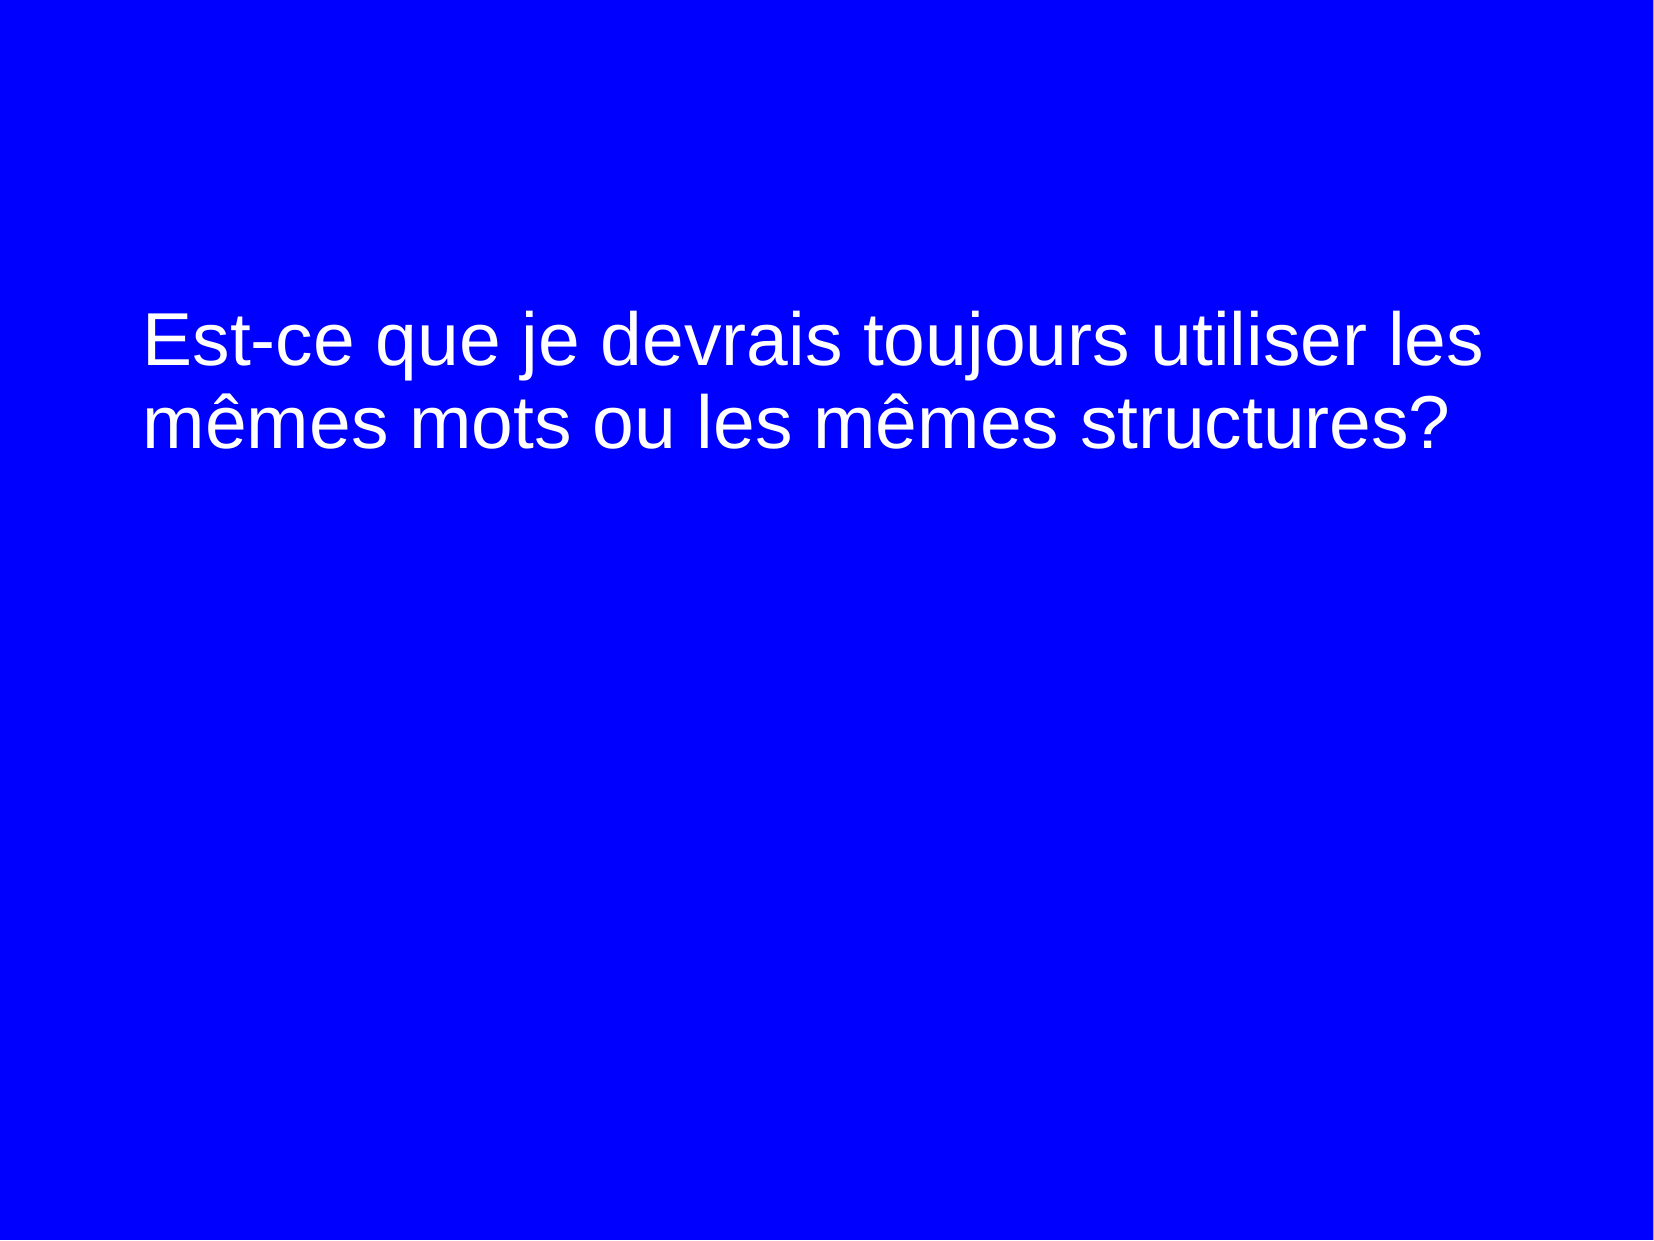

Est-ce que je devrais toujours utiliser les mêmes mots ou les mêmes structures?